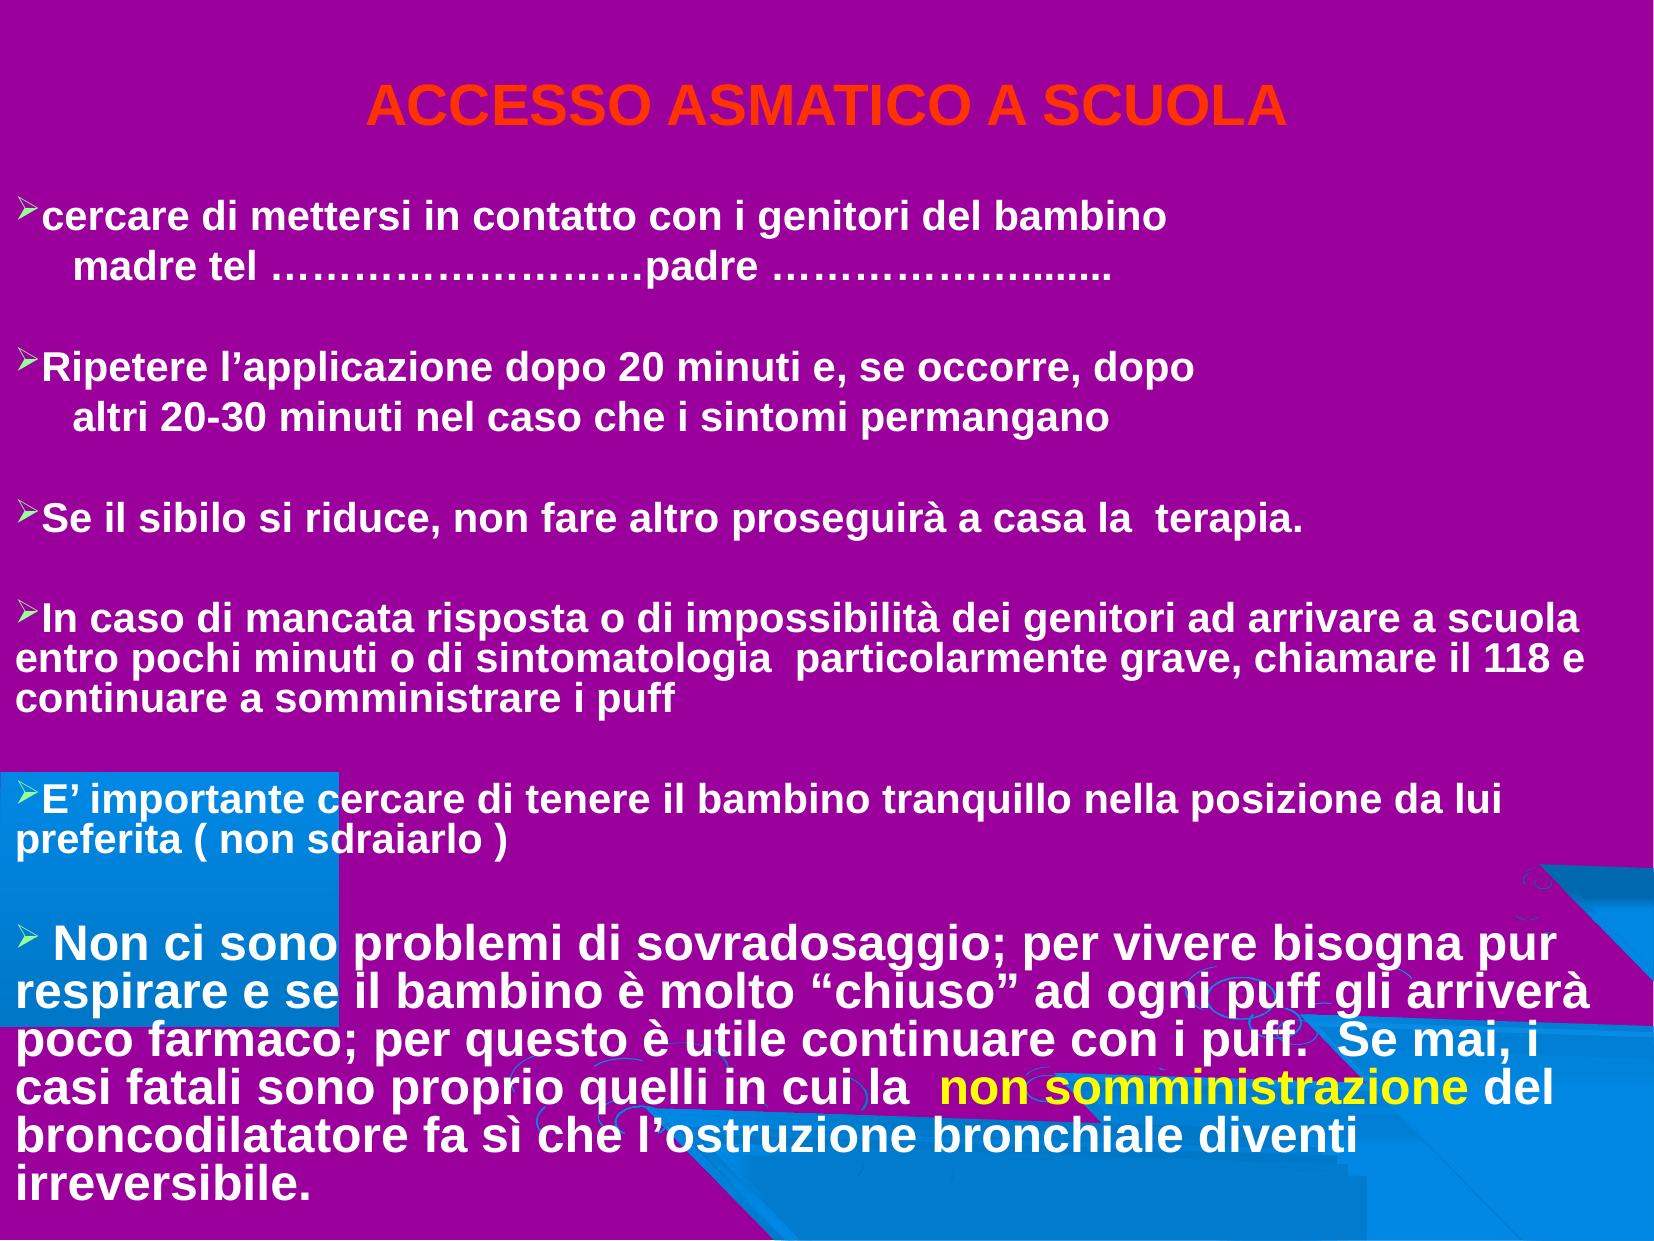

# ACCESSO ASMATICO A SCUOLA
cercare di mettersi in contatto con i genitori del bambino
 madre tel ………………………padre ………………........
Ripetere l’applicazione dopo 20 minuti e, se occorre, dopo
 altri 20-30 minuti nel caso che i sintomi permangano
Se il sibilo si riduce, non fare altro proseguirà a casa la terapia.
In caso di mancata risposta o di impossibilità dei genitori ad arrivare a scuola entro pochi minuti o di sintomatologia particolarmente grave, chiamare il 118 e continuare a somministrare i puff
E’ importante cercare di tenere il bambino tranquillo nella posizione da lui preferita ( non sdraiarlo )
 Non ci sono problemi di sovradosaggio; per vivere bisogna pur respirare e se il bambino è molto “chiuso” ad ogni puff gli arriverà poco farmaco; per questo è utile continuare con i puff. Se mai, i casi fatali sono proprio quelli in cui la non somministrazione del broncodilatatore fa sì che l’ostruzione bronchiale diventi irreversibile.